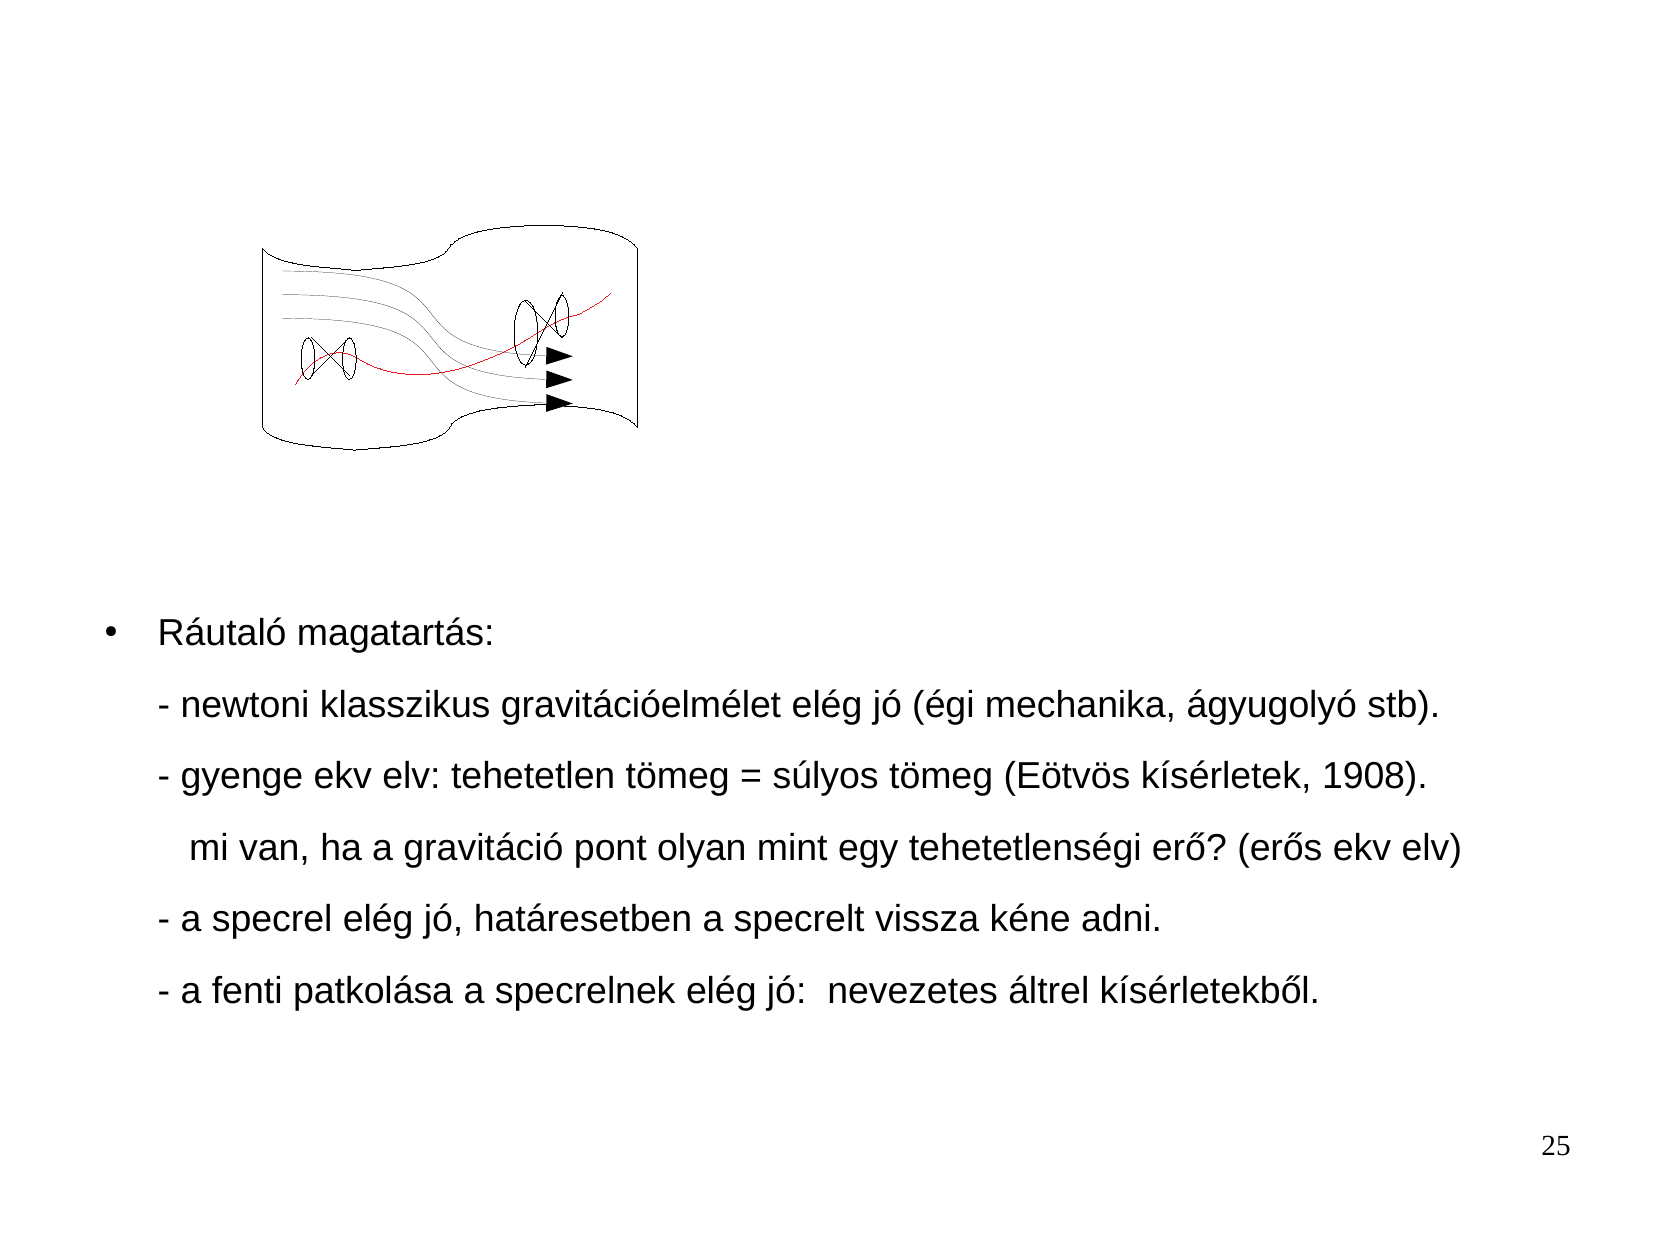

# Ráutaló magatartás:
- newtoni klasszikus gravitációelmélet elég jó (égi mechanika, ágyugolyó stb).
- gyenge ekv elv: tehetetlen tömeg = súlyos tömeg (Eötvös kísérletek, 1908).
 mi van, ha a gravitáció pont olyan mint egy tehetetlenségi erő? (erős ekv elv)
- a specrel elég jó, határesetben a specrelt vissza kéne adni.
- a fenti patkolása a specrelnek elég jó: nevezetes áltrel kísérletekből.
25